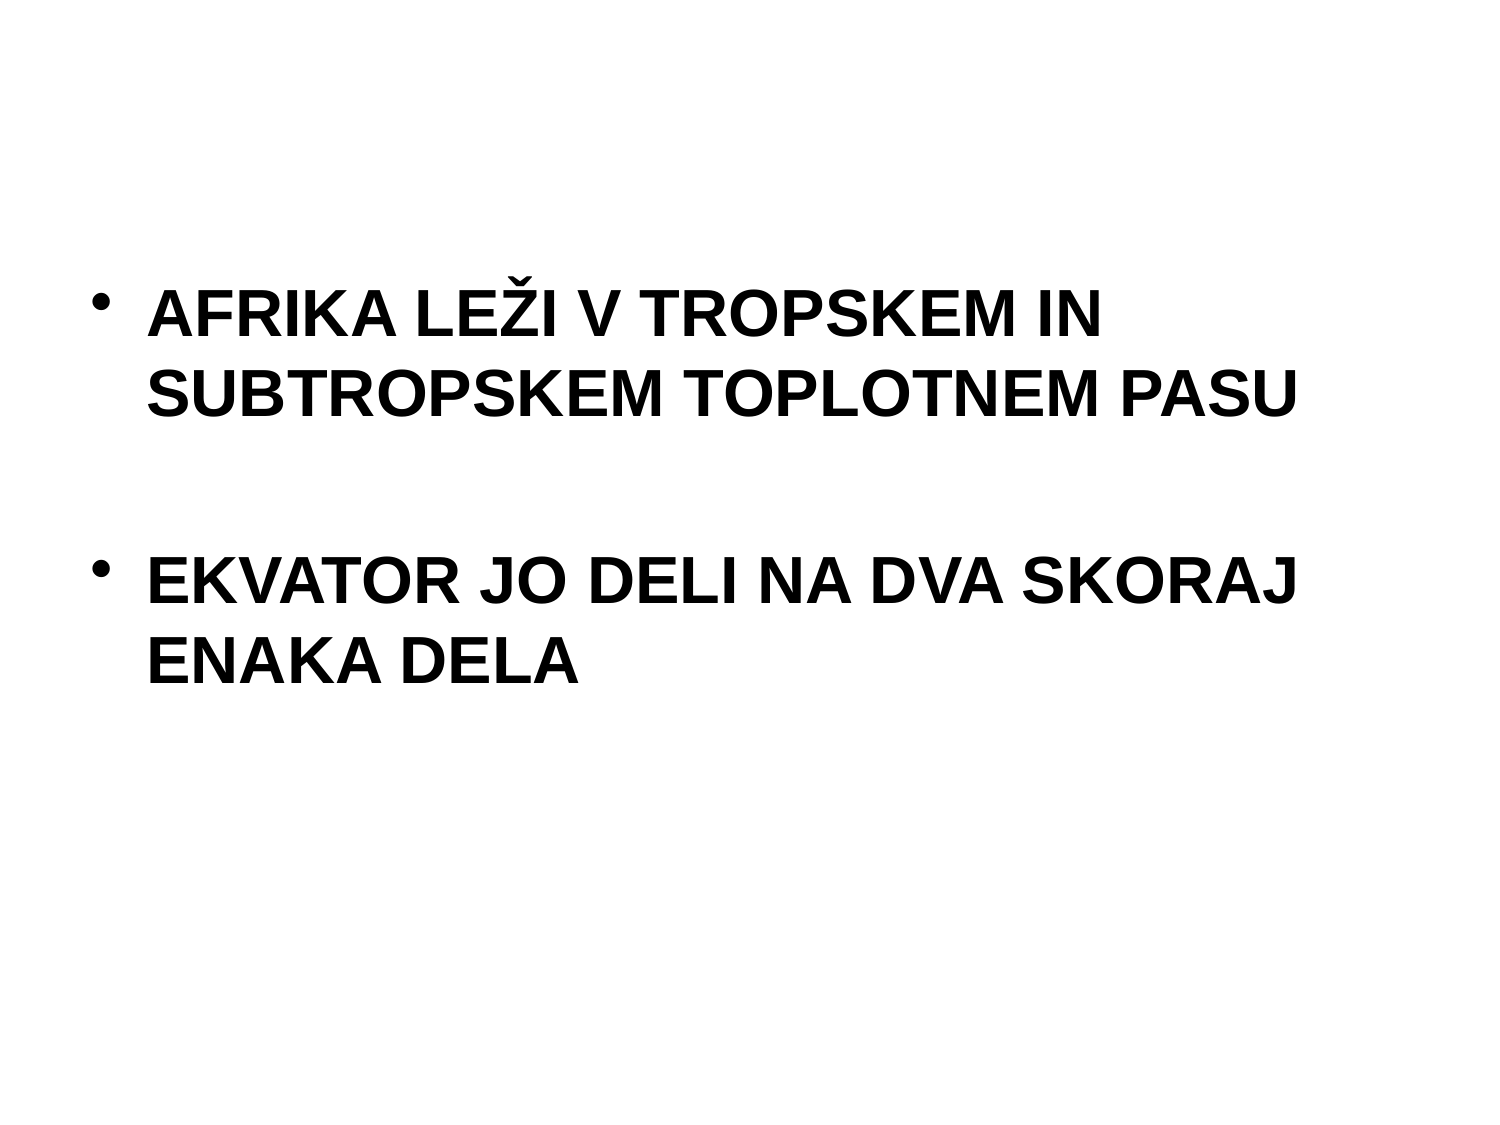

#
AFRIKA LEŽI V TROPSKEM IN SUBTROPSKEM TOPLOTNEM PASU
EKVATOR JO DELI NA DVA SKORAJ ENAKA DELA